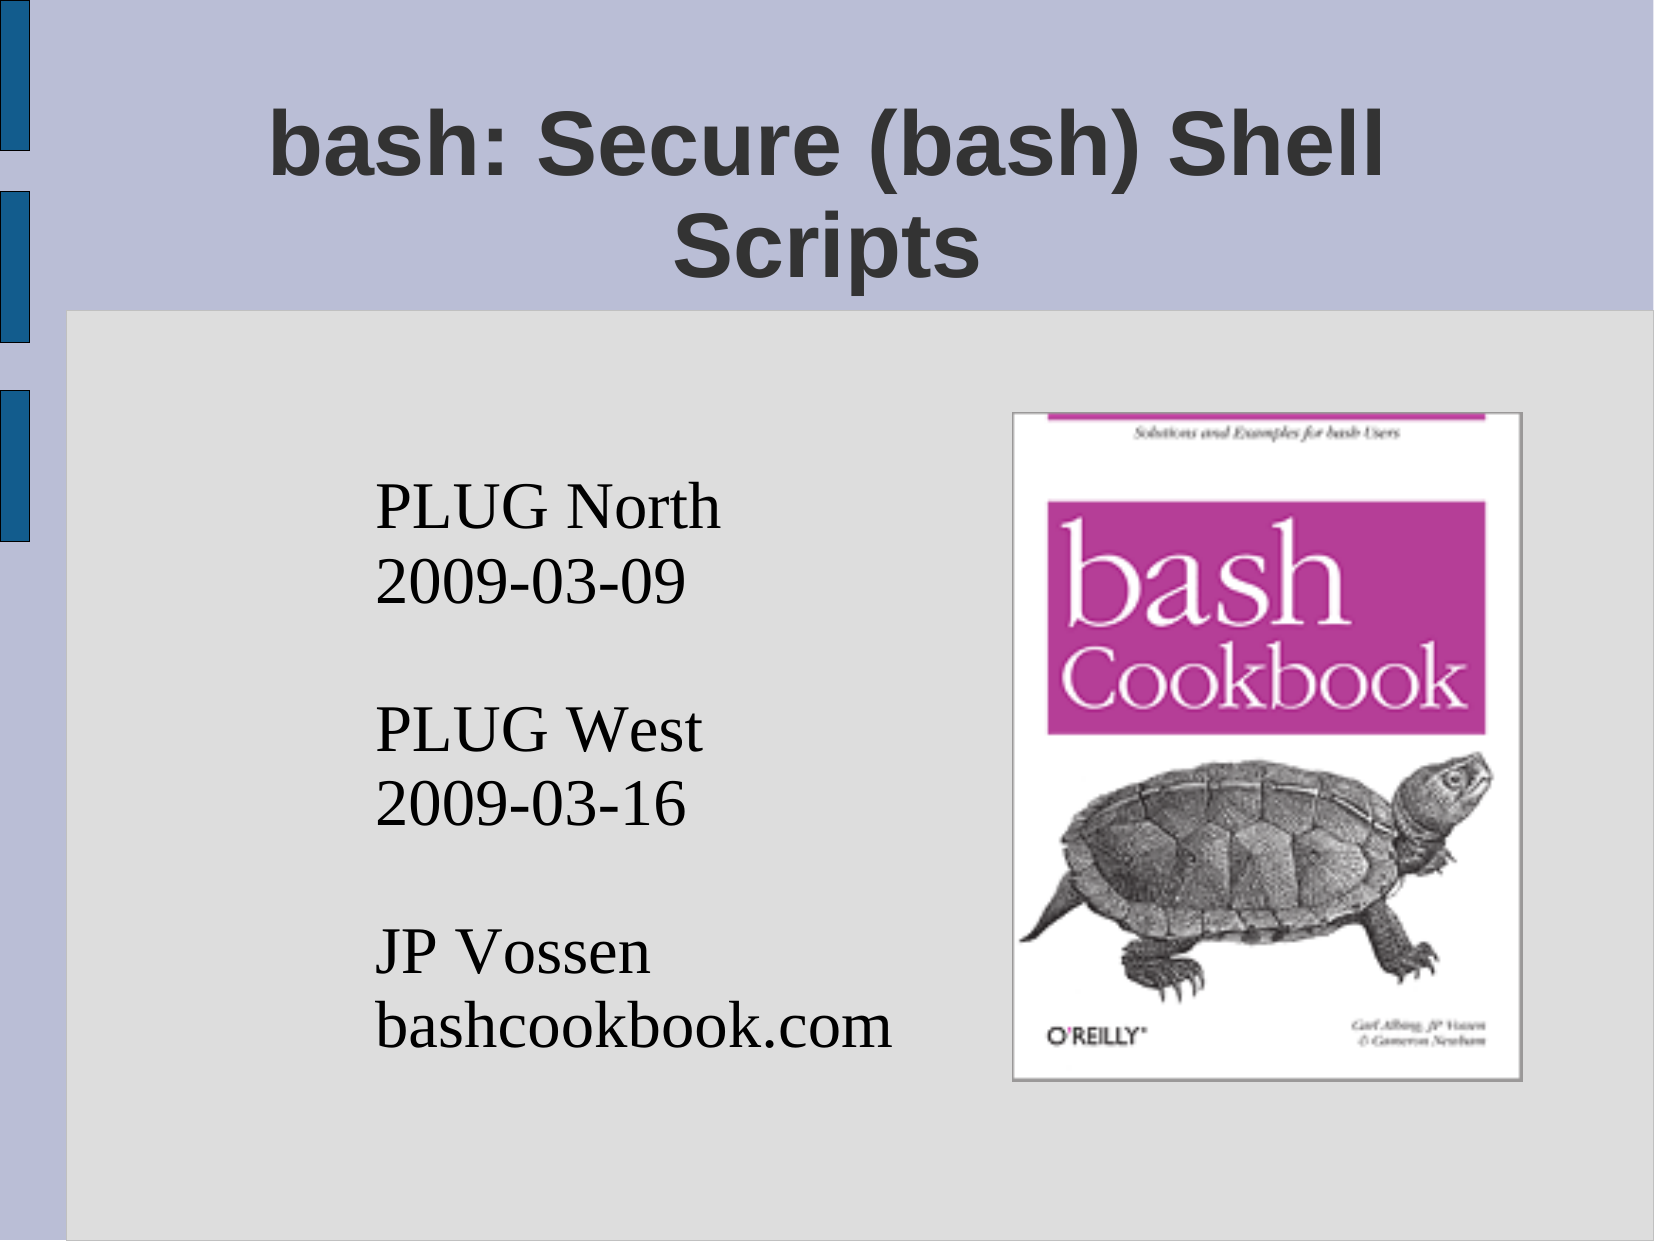

# bash: Secure (bash) Shell Scripts
PLUG North
2009-03-09
PLUG West
2009-03-16
JP Vossen
bashcookbook.com